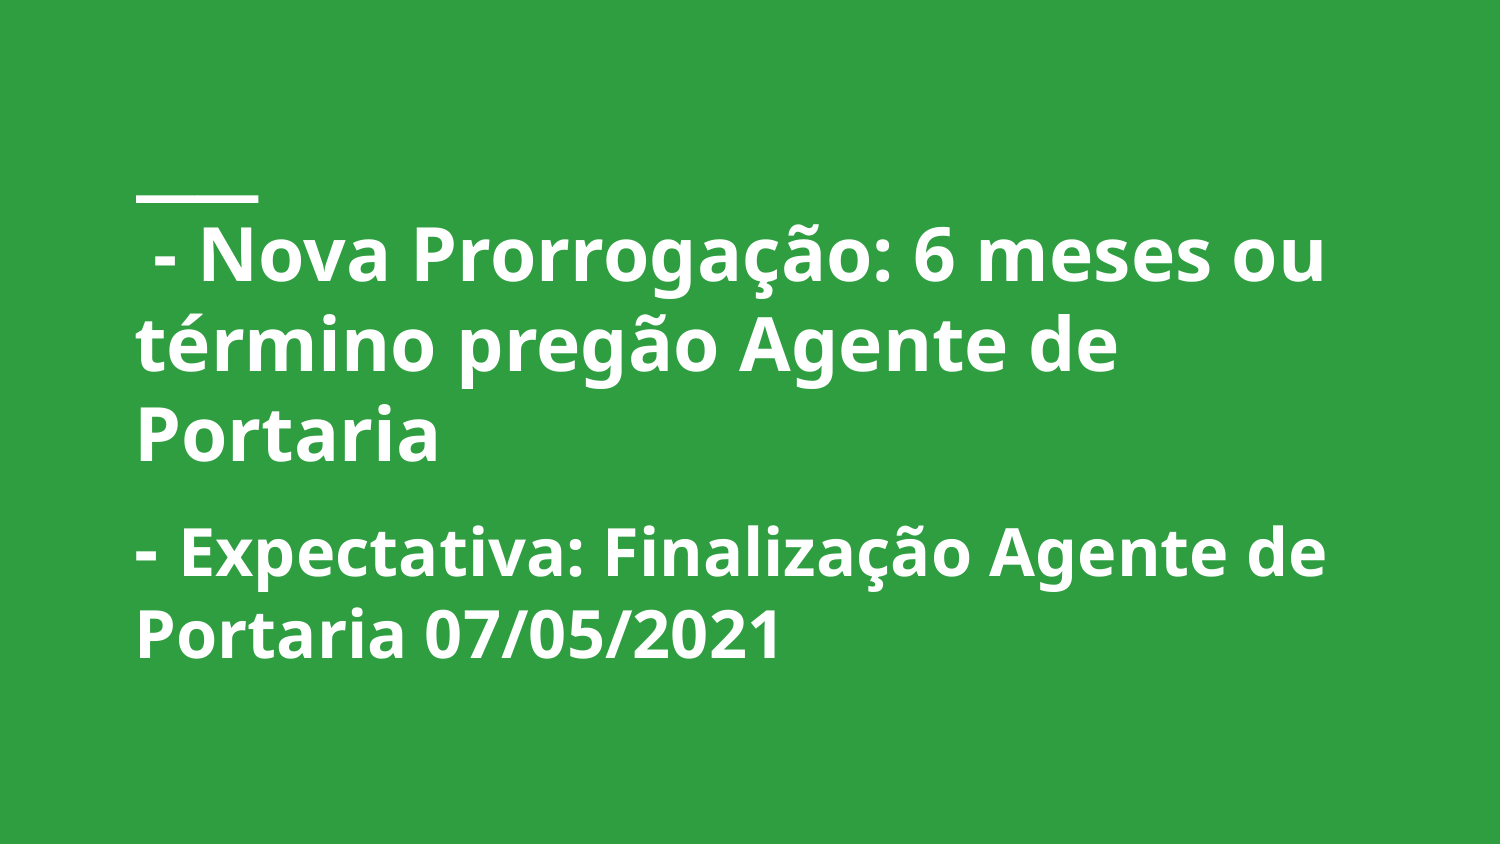

- Nova Prorrogação: 6 meses ou término pregão Agente de Portaria
- Expectativa: Finalização Agente de Portaria 07/05/2021